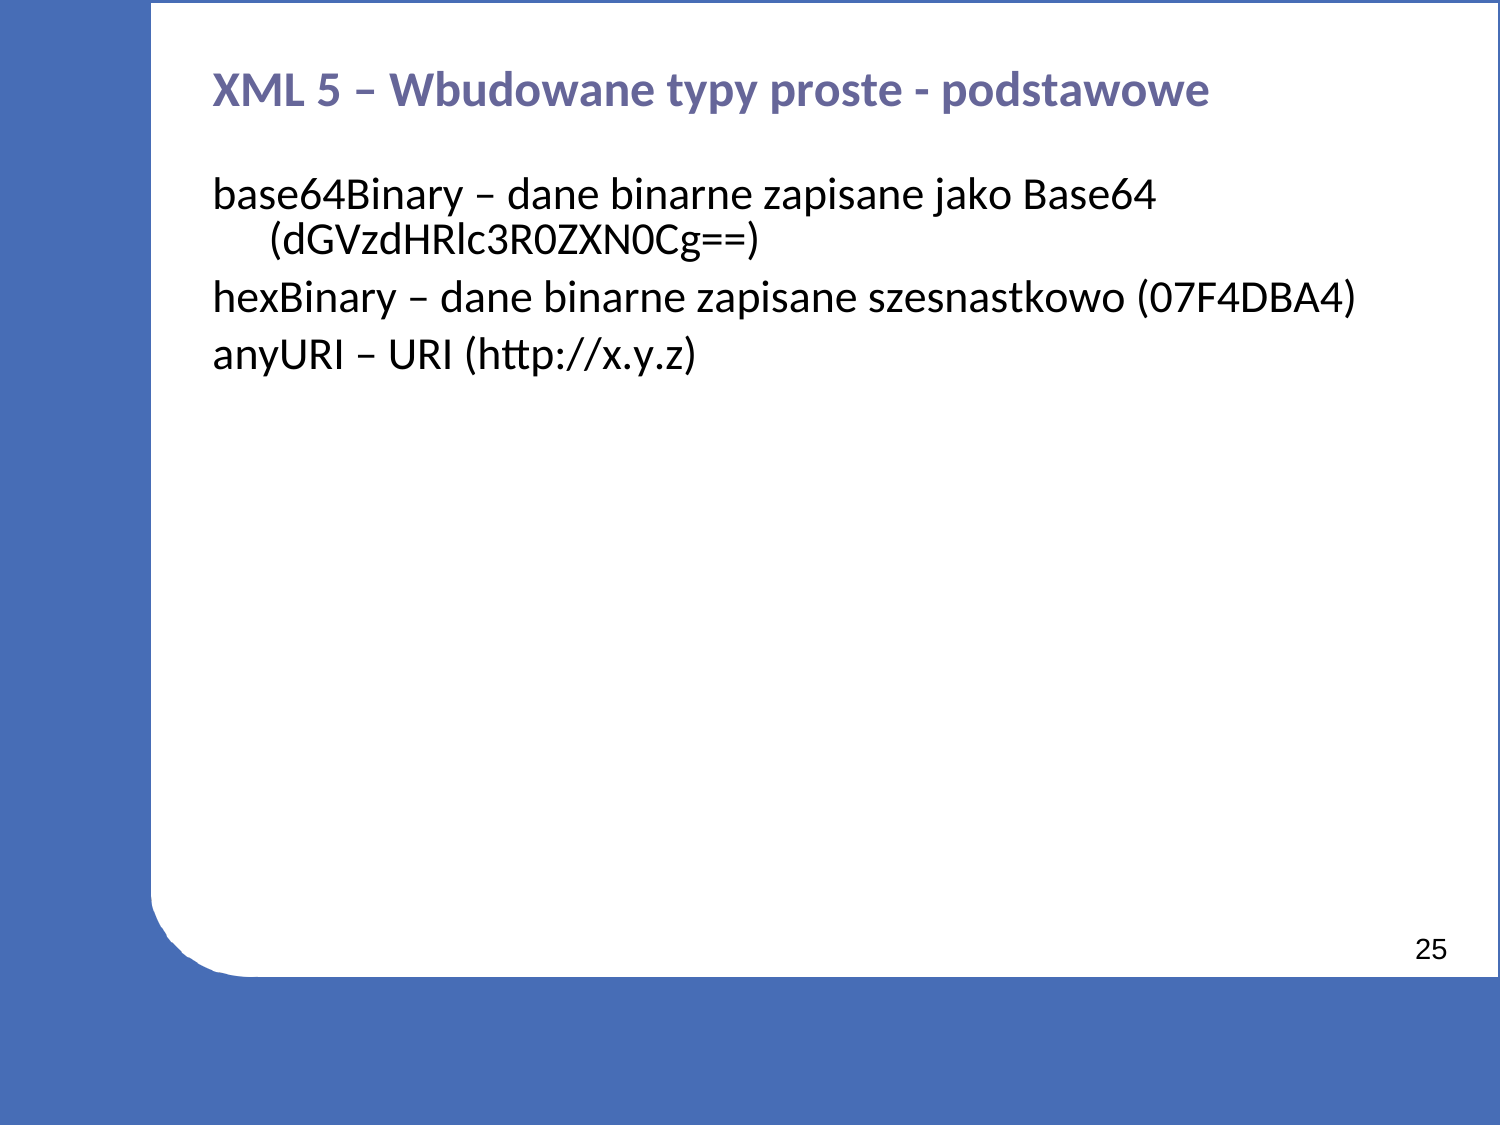

# XML 5 – Wbudowane typy proste - podstawowe
base64Binary – dane binarne zapisane jako Base64 (dGVzdHRlc3R0ZXN0Cg==)
hexBinary – dane binarne zapisane szesnastkowo (07F4DBA4)
anyURI – URI (http://x.y.z)
25